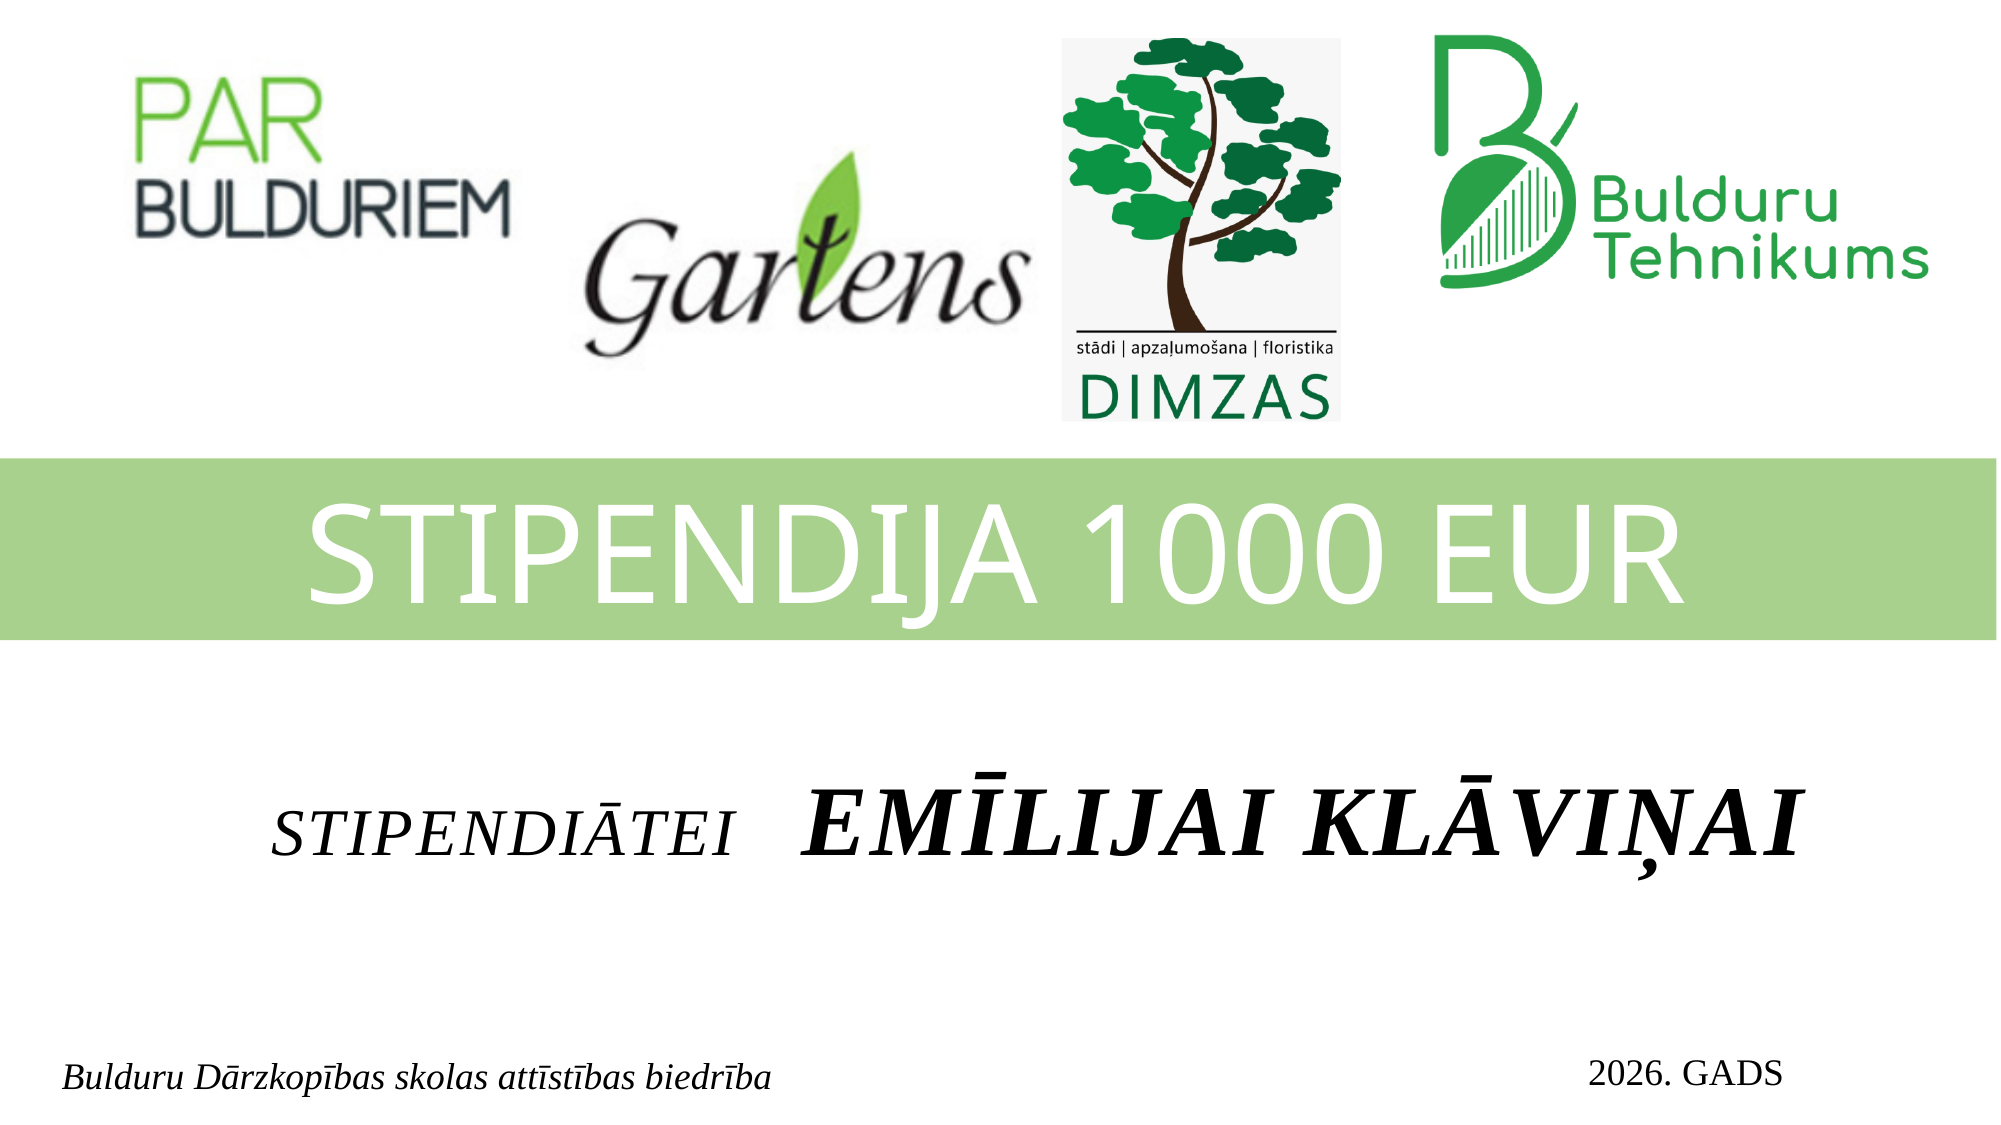

STIPENDIJA 1000 EUR
STIPENDIĀTEI EMĪLIJAI KLĀVIŅAI
2026. GADS
Bulduru Dārzkopības skolas attīstības biedrība